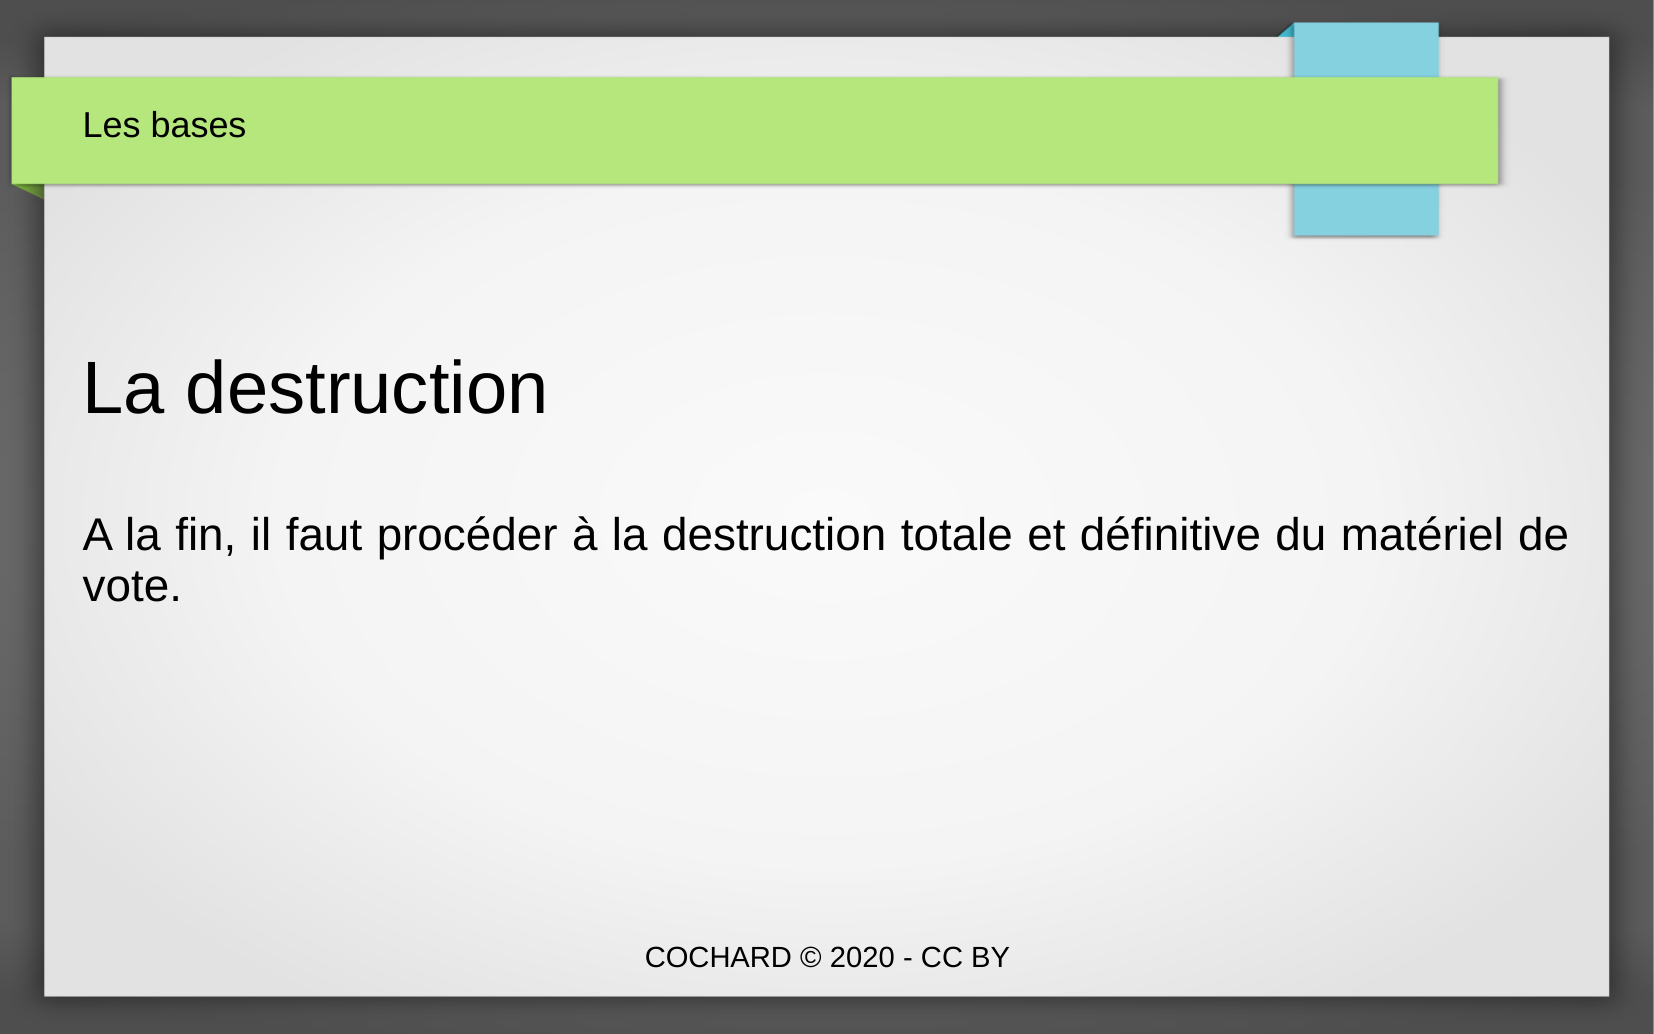

# Les bases
La destruction
A la fin, il faut procéder à la destruction totale et définitive du matériel de vote.
COCHARD © 2020 - CC BY